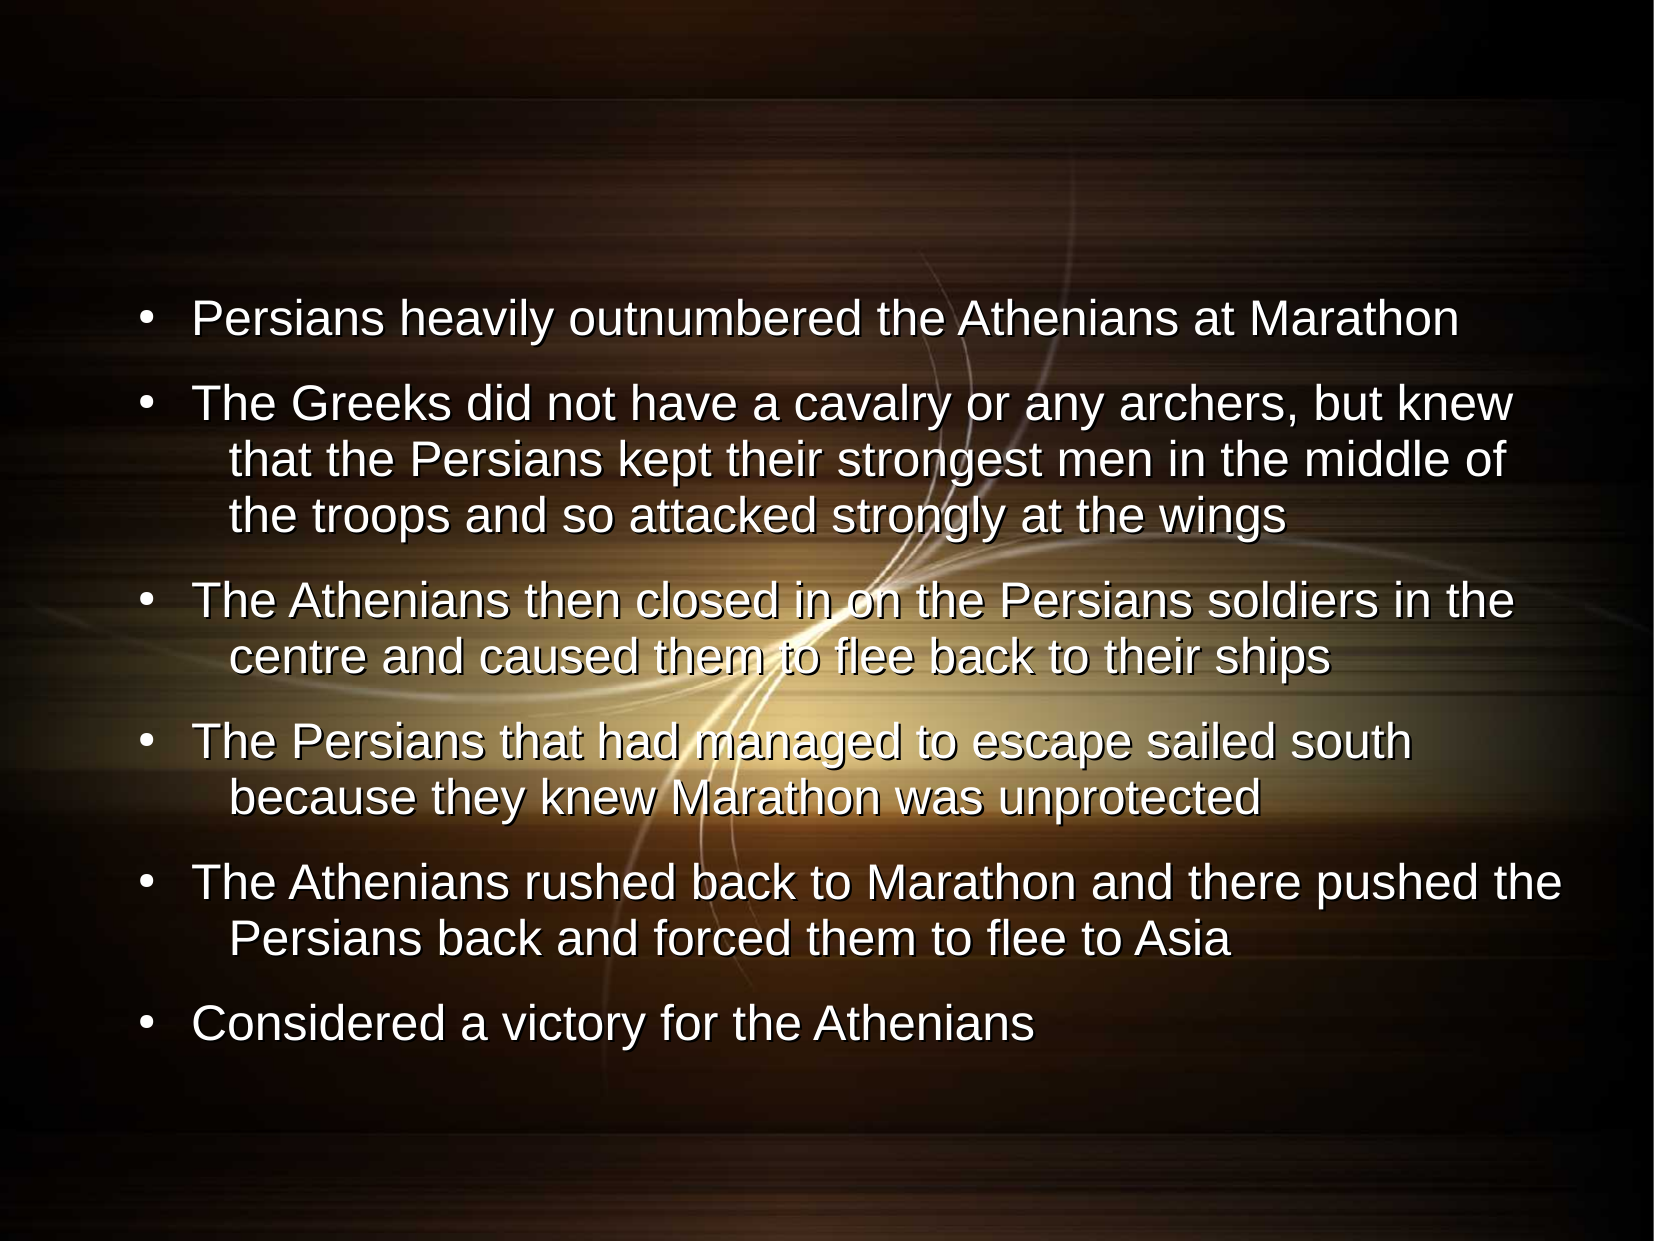

#
Persians heavily outnumbered the Athenians at Marathon
The Greeks did not have a cavalry or any archers, but knew that the Persians kept their strongest men in the middle of the troops and so attacked strongly at the wings
The Athenians then closed in on the Persians soldiers in the centre and caused them to flee back to their ships
The Persians that had managed to escape sailed south because they knew Marathon was unprotected
The Athenians rushed back to Marathon and there pushed the Persians back and forced them to flee to Asia
Considered a victory for the Athenians